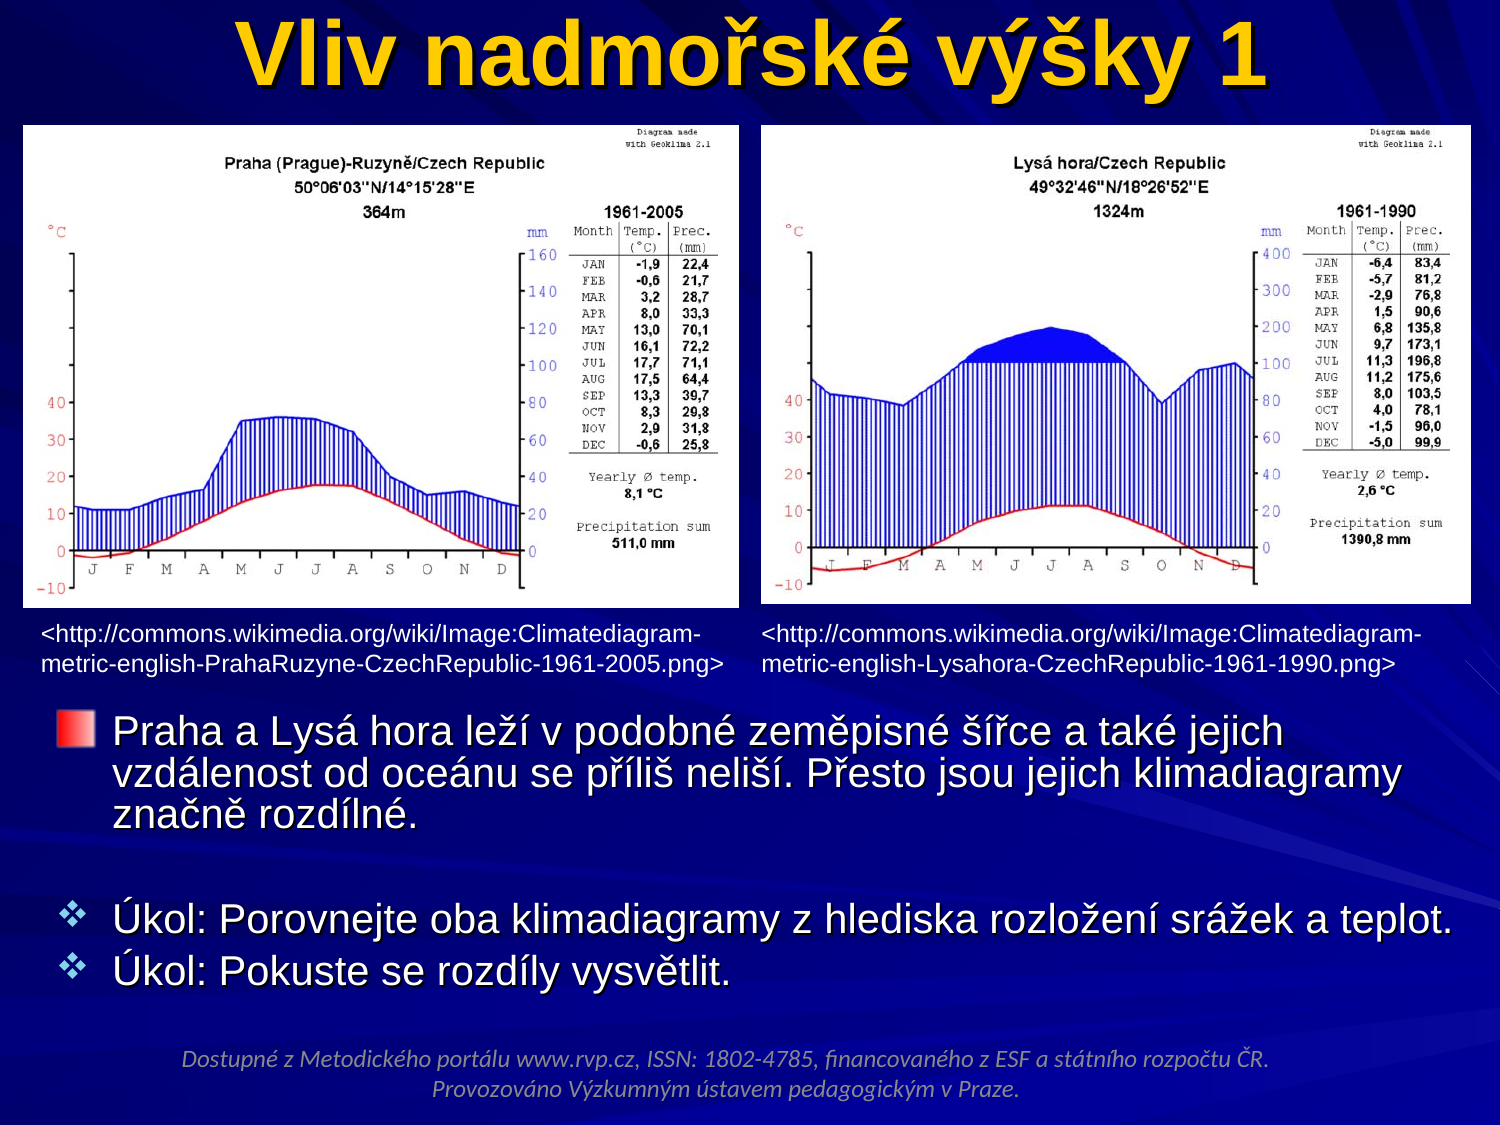

# Vliv nadmořské výšky 1
<http://commons.wikimedia.org/wiki/Image:Climatediagram-metric-english-PrahaRuzyne-CzechRepublic-1961-2005.png>
<http://commons.wikimedia.org/wiki/Image:Climatediagram-metric-english-Lysahora-CzechRepublic-1961-1990.png>
Praha a Lysá hora leží v podobné zeměpisné šířce a také jejich vzdálenost od oceánu se příliš neliší. Přesto jsou jejich klimadiagramy značně rozdílné.
Úkol: Porovnejte oba klimadiagramy z hlediska rozložení srážek a teplot.
Úkol: Pokuste se rozdíly vysvětlit.
Dostupné z Metodického portálu www.rvp.cz, ISSN: 1802-4785, financovaného z ESF a státního rozpočtu ČR. Provozováno Výzkumným ústavem pedagogickým v Praze.